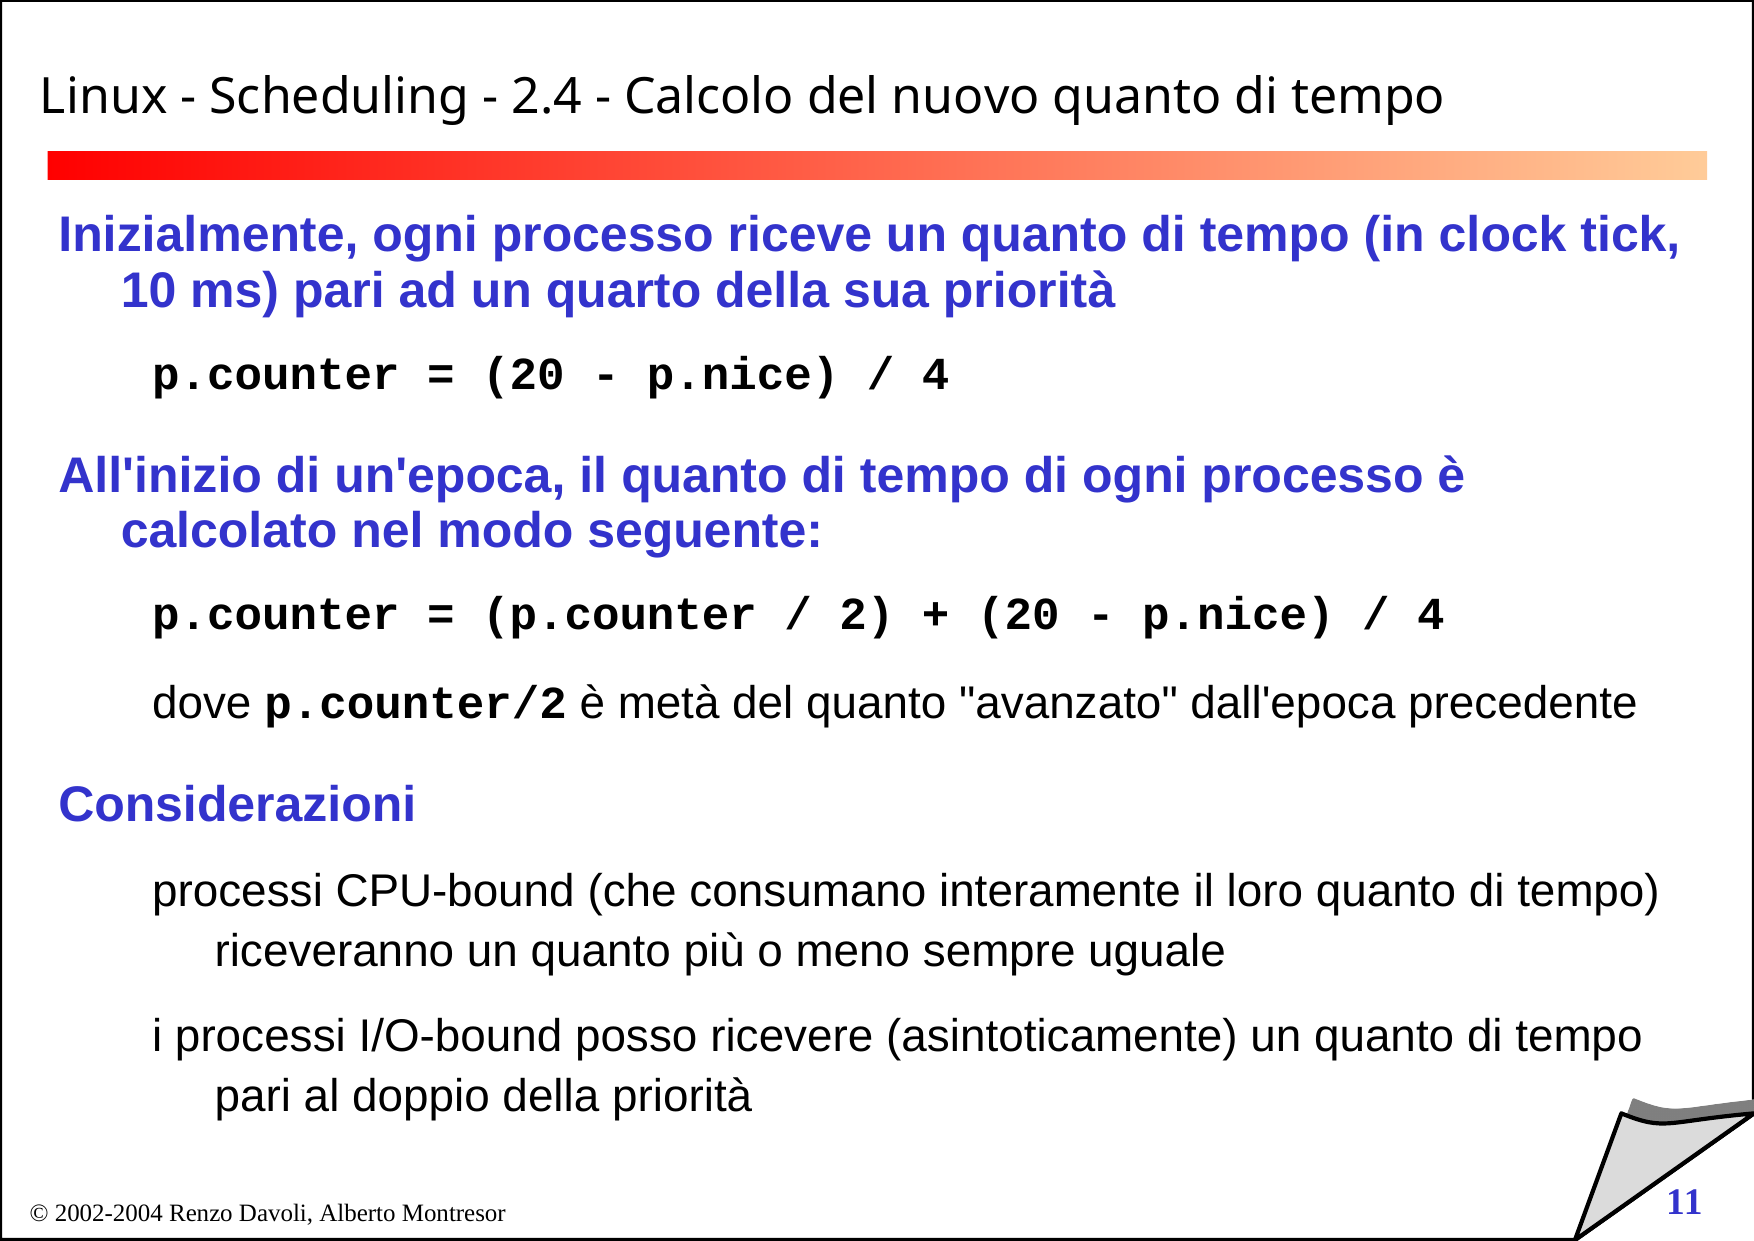

# Linux - Scheduling - 2.4 - Calcolo del nuovo quanto di tempo
Inizialmente, ogni processo riceve un quanto di tempo (in clock tick, 10 ms) pari ad un quarto della sua priorità
p.counter = (20 - p.nice) / 4
All'inizio di un'epoca, il quanto di tempo di ogni processo è calcolato nel modo seguente:
p.counter = (p.counter / 2) + (20 - p.nice) / 4
dove p.counter/2 è metà del quanto "avanzato" dall'epoca precedente
Considerazioni
processi CPU-bound (che consumano interamente il loro quanto di tempo) riceveranno un quanto più o meno sempre uguale
i processi I/O-bound posso ricevere (asintoticamente) un quanto di tempo pari al doppio della priorità